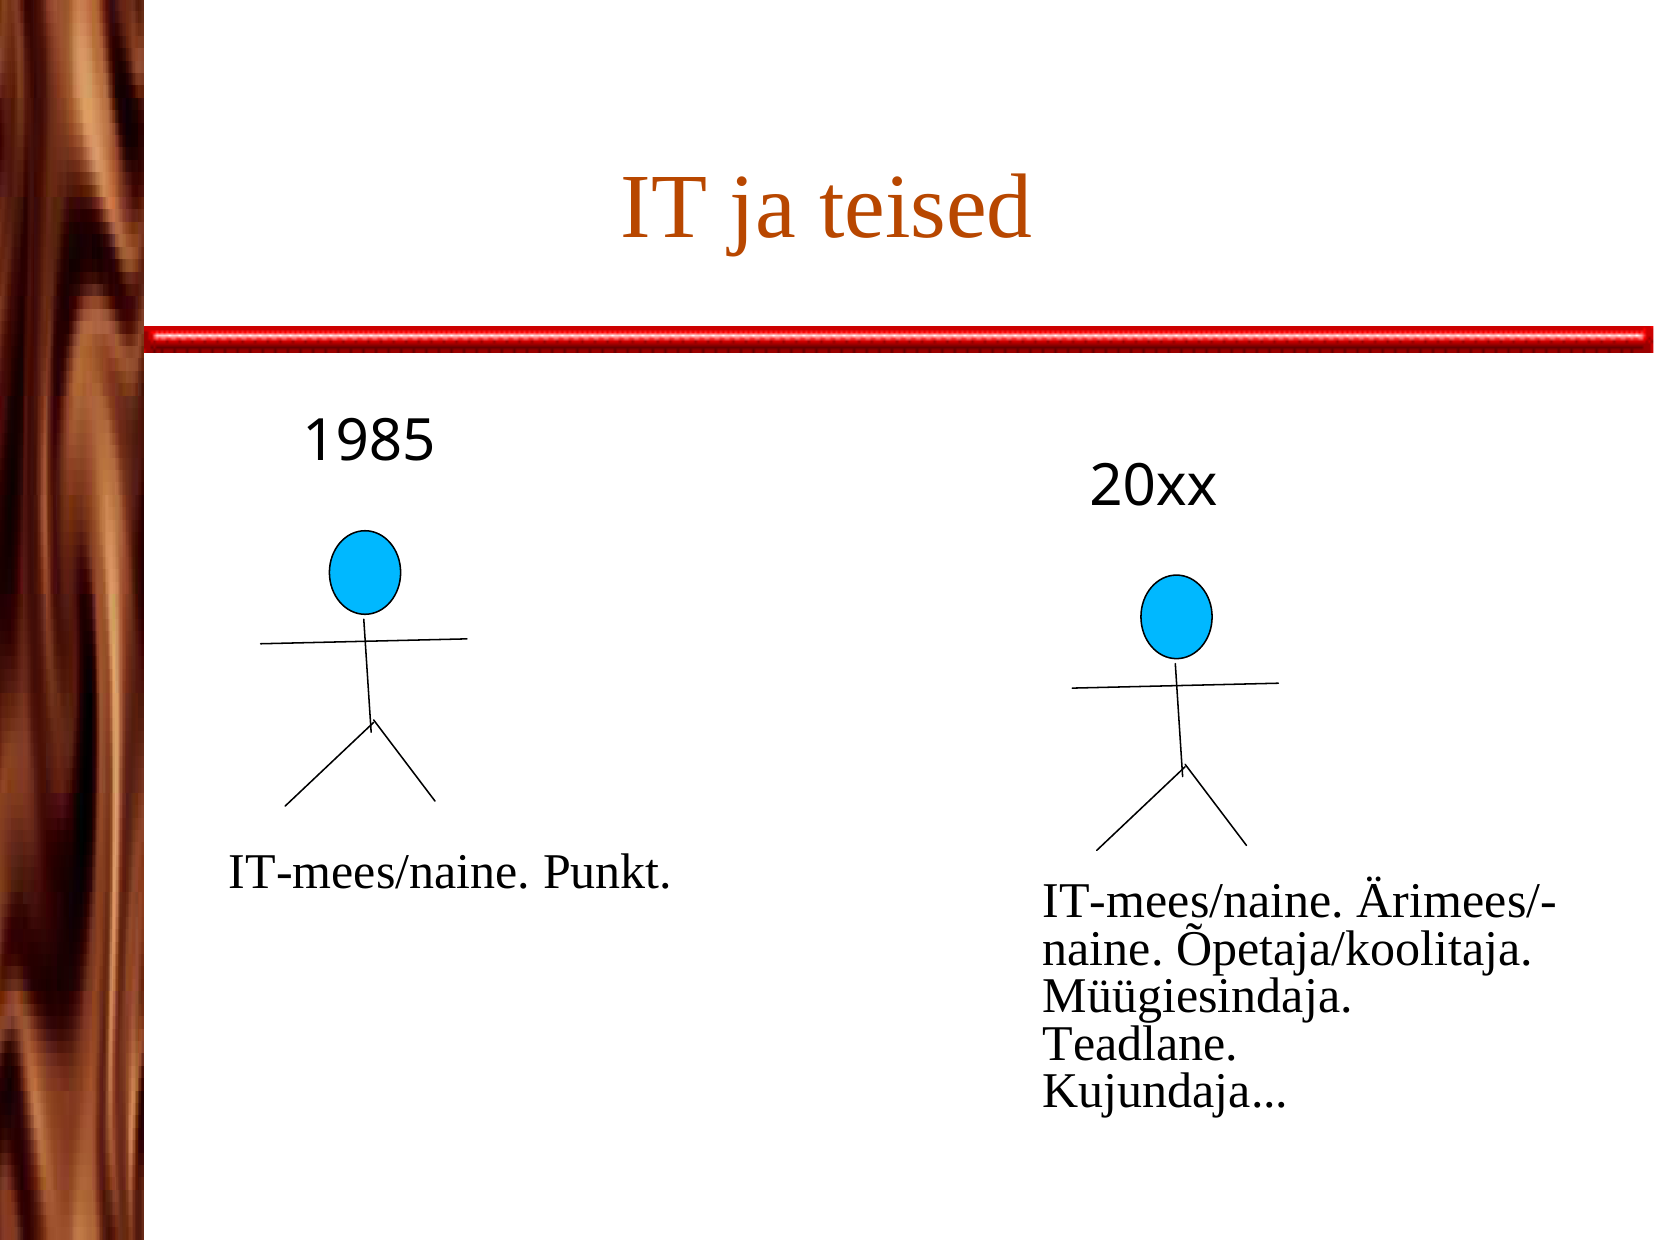

# IT ja teised
1985
IT-mees/naine. Punkt.
20xx
IT-mees/naine. Ärimees/-naine. Õpetaja/koolitaja. Müügiesindaja.
Teadlane.
Kujundaja...